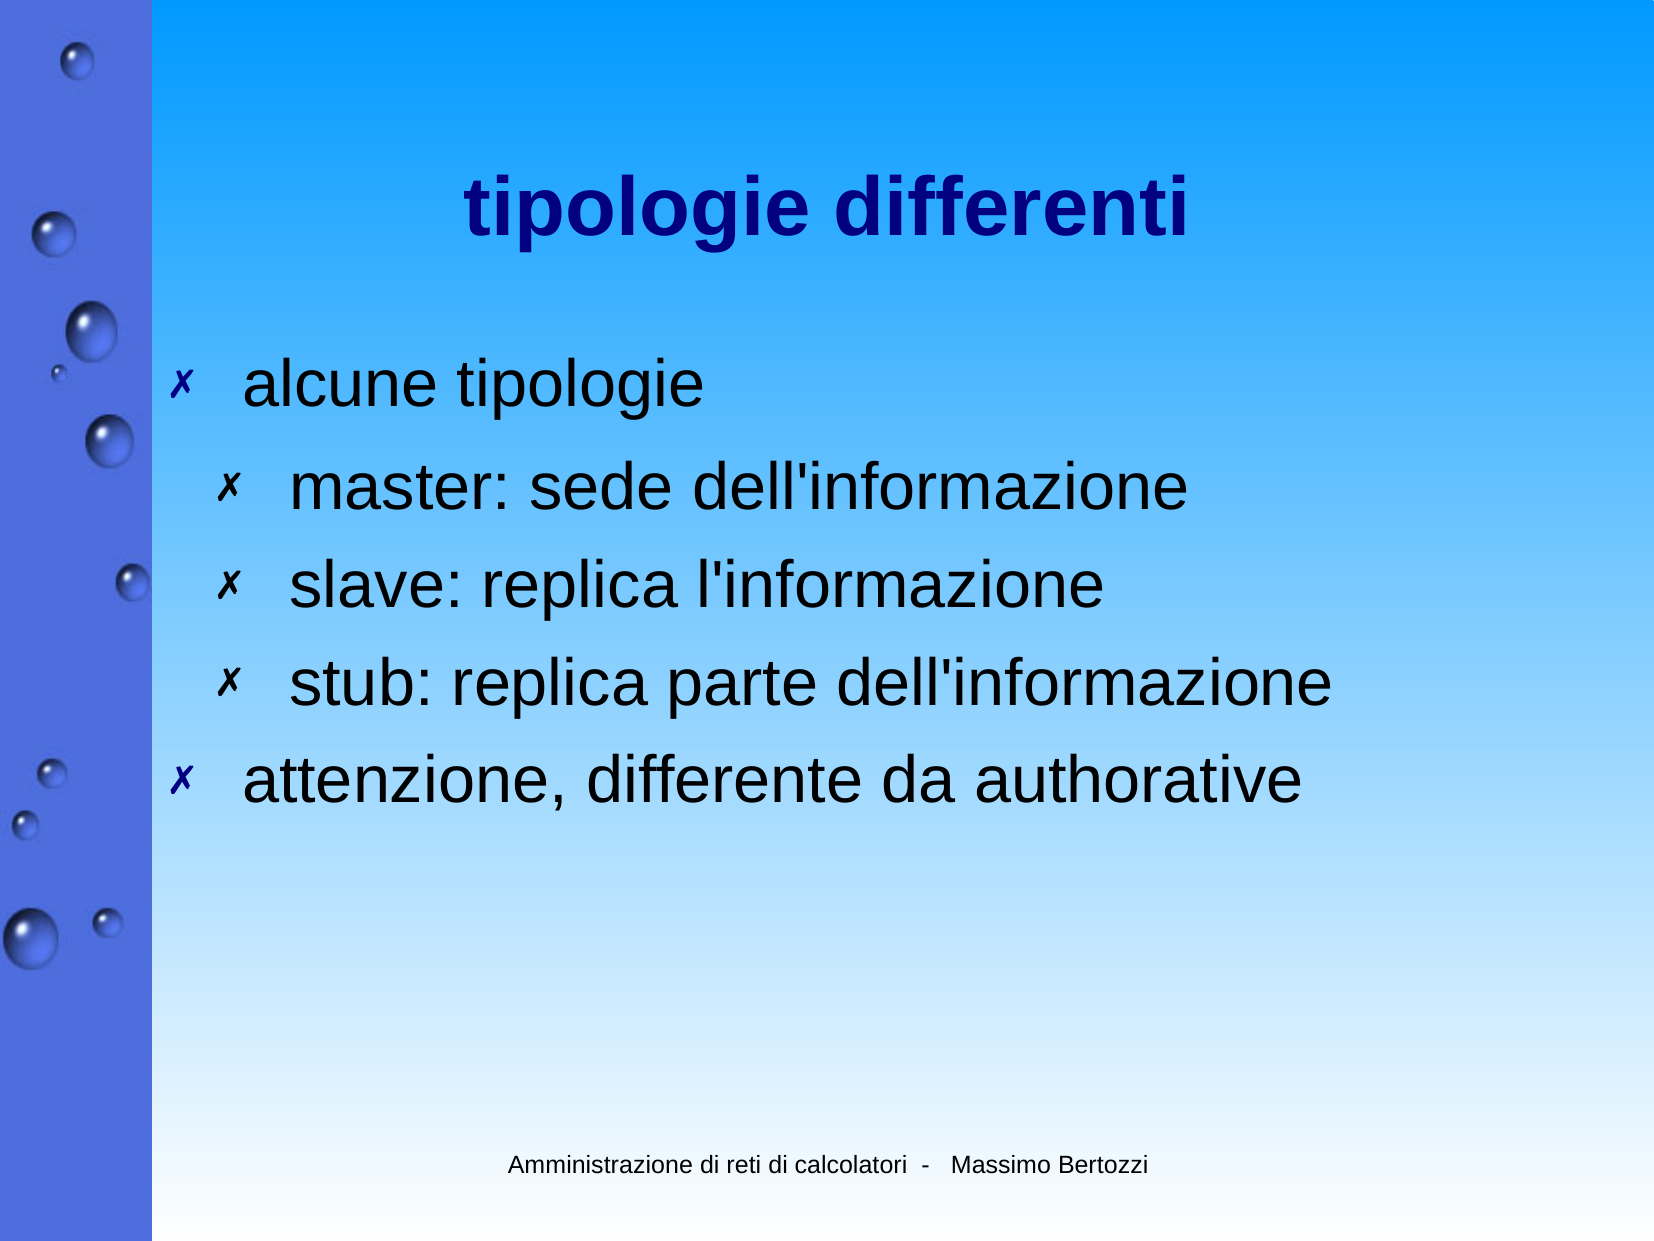

# tipologie differenti
alcune tipologie
master: sede dell'informazione
slave: replica l'informazione
stub: replica parte dell'informazione
attenzione, differente da authorative